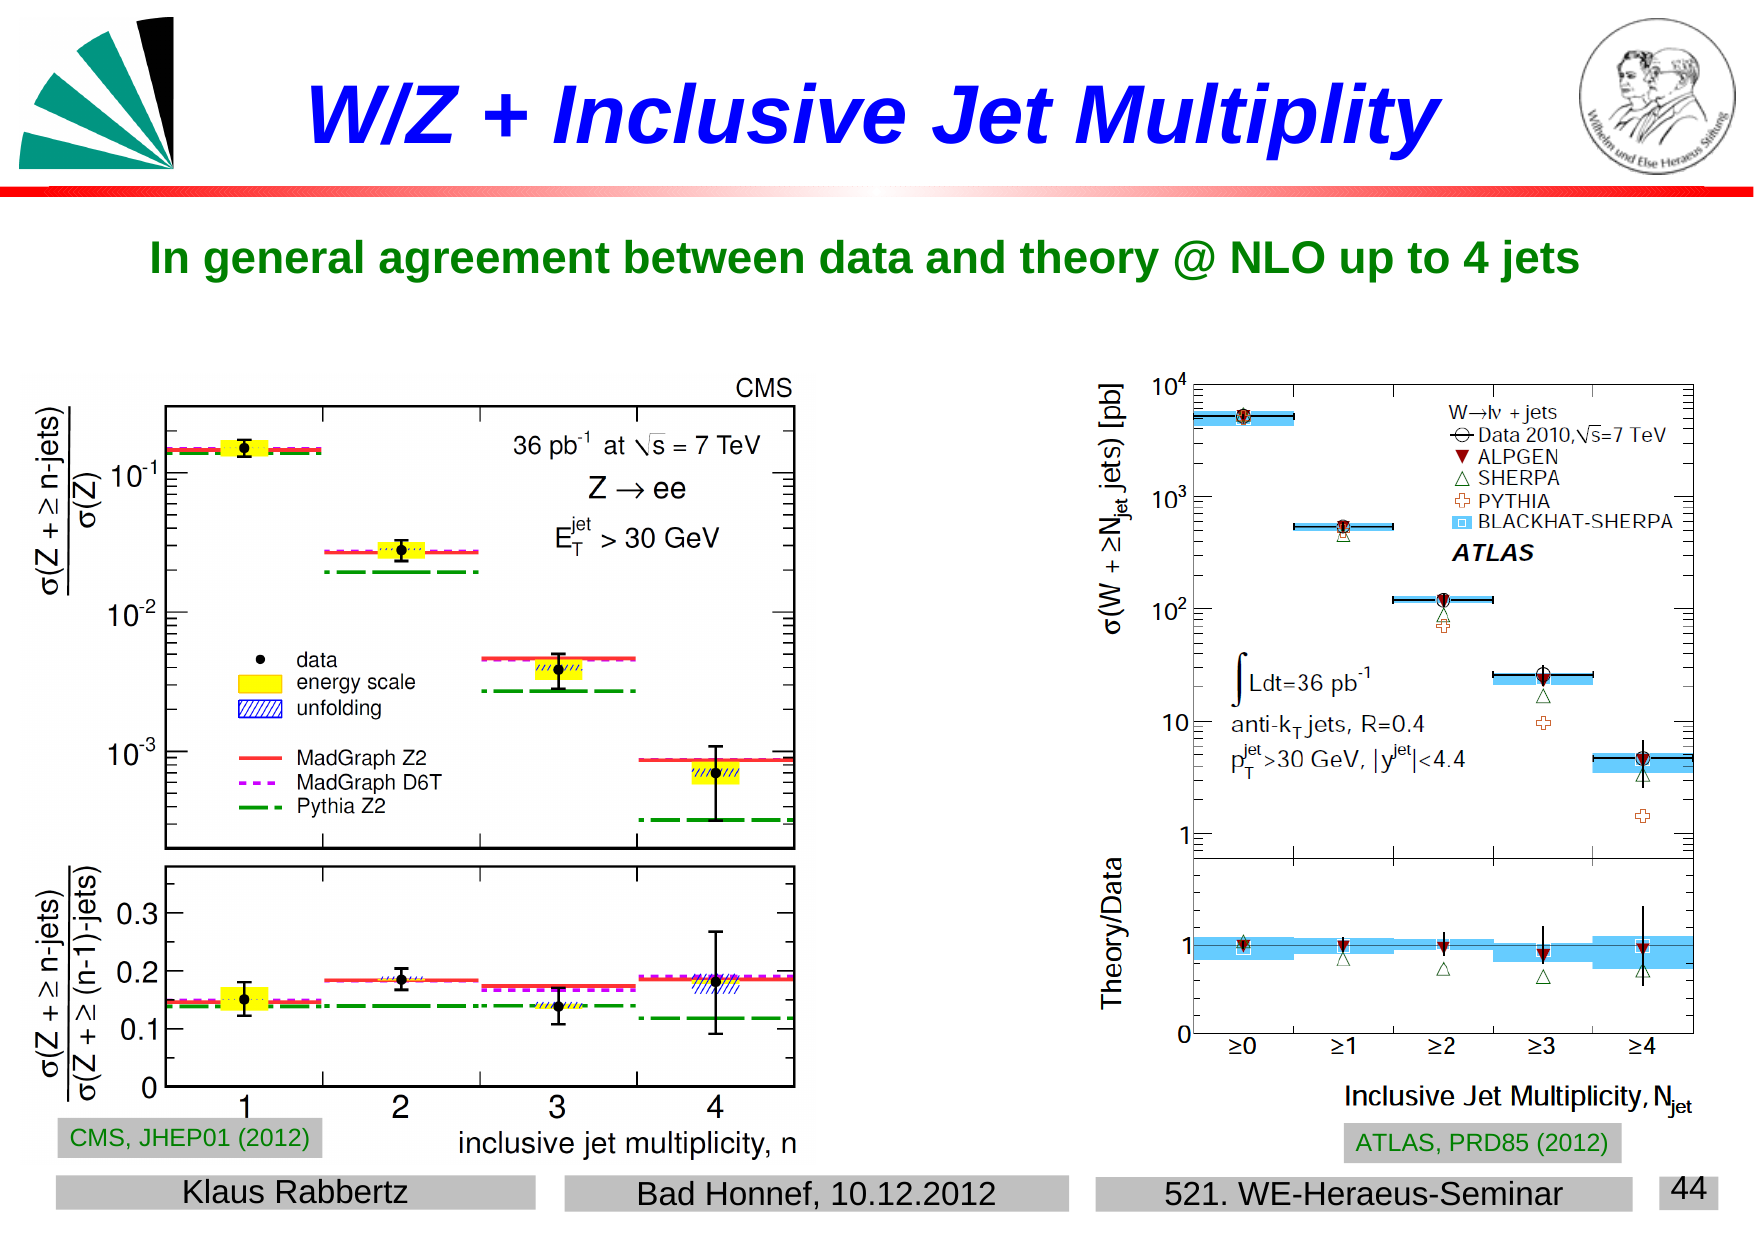

# W/Z + Inclusive Jet Multiplity
In general agreement between data and theory @ NLO up to 4 jets
CMS, JHEP01 (2012)
ATLAS, PRD85 (2012)